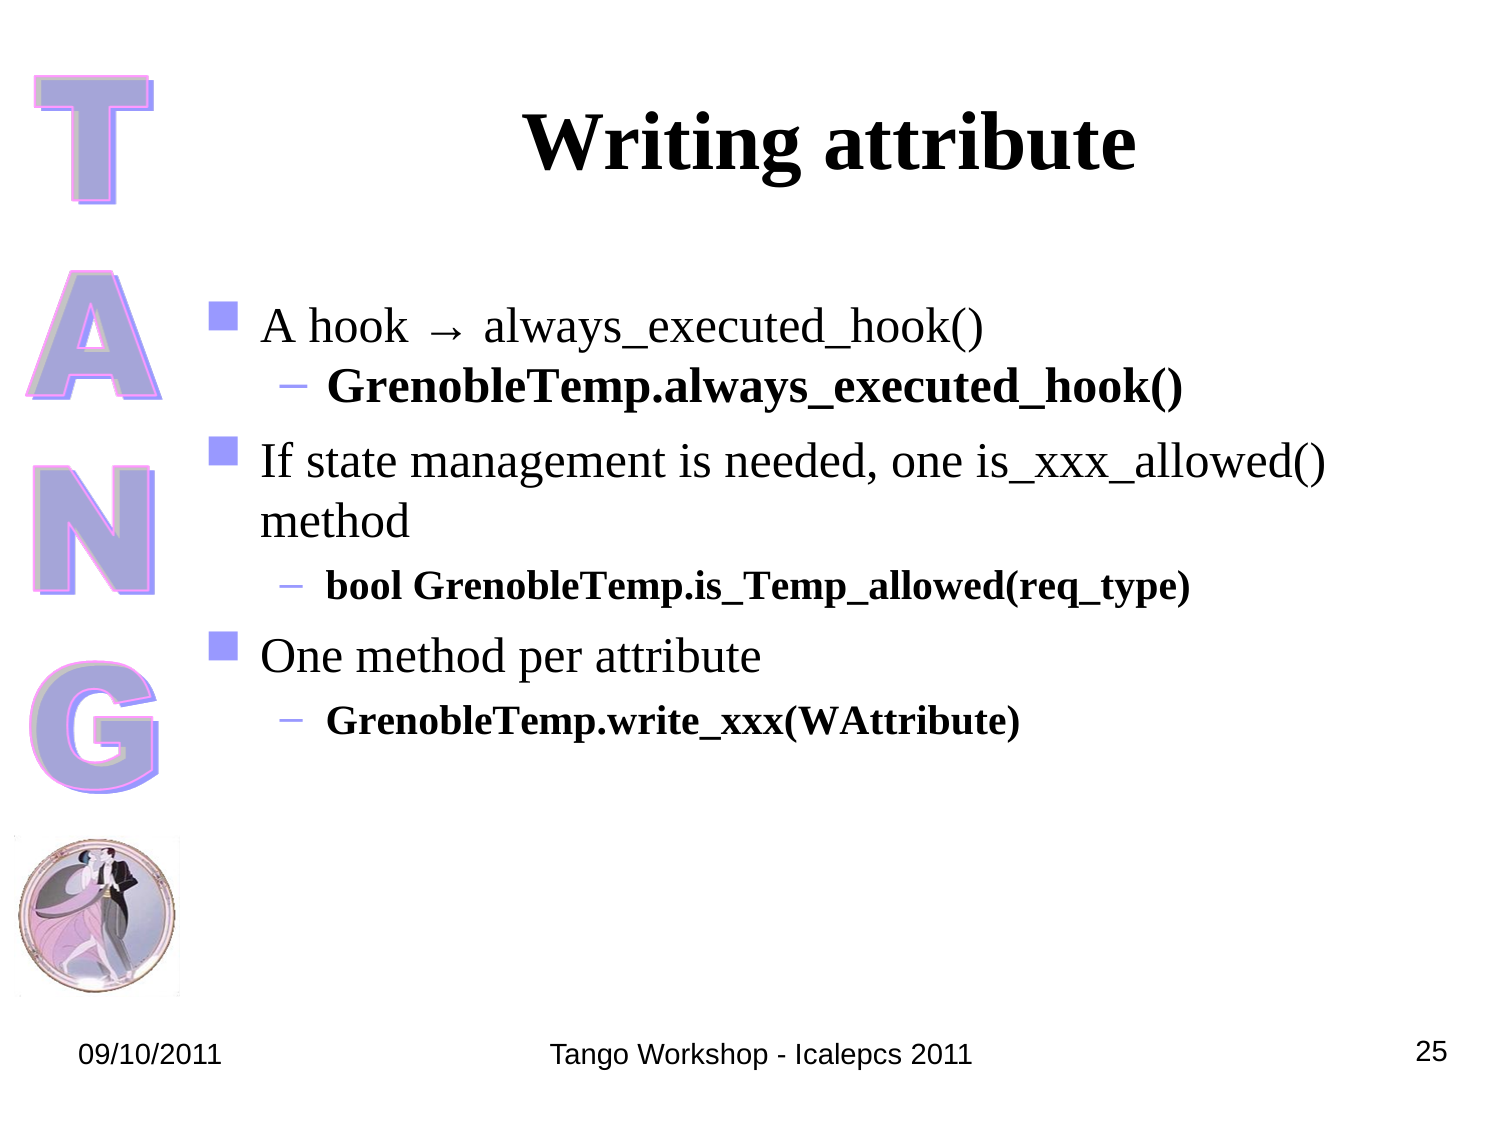

# Writing attribute
A hook → always_executed_hook()
GrenobleTemp.always_executed_hook()
If state management is needed, one is_xxx_allowed() method
bool GrenobleTemp.is_Temp_allowed(req_type)
One method per attribute
GrenobleTemp.write_xxx(WAttribute)
25
09/10/2011
Tango workshop - Icalepcs 2011